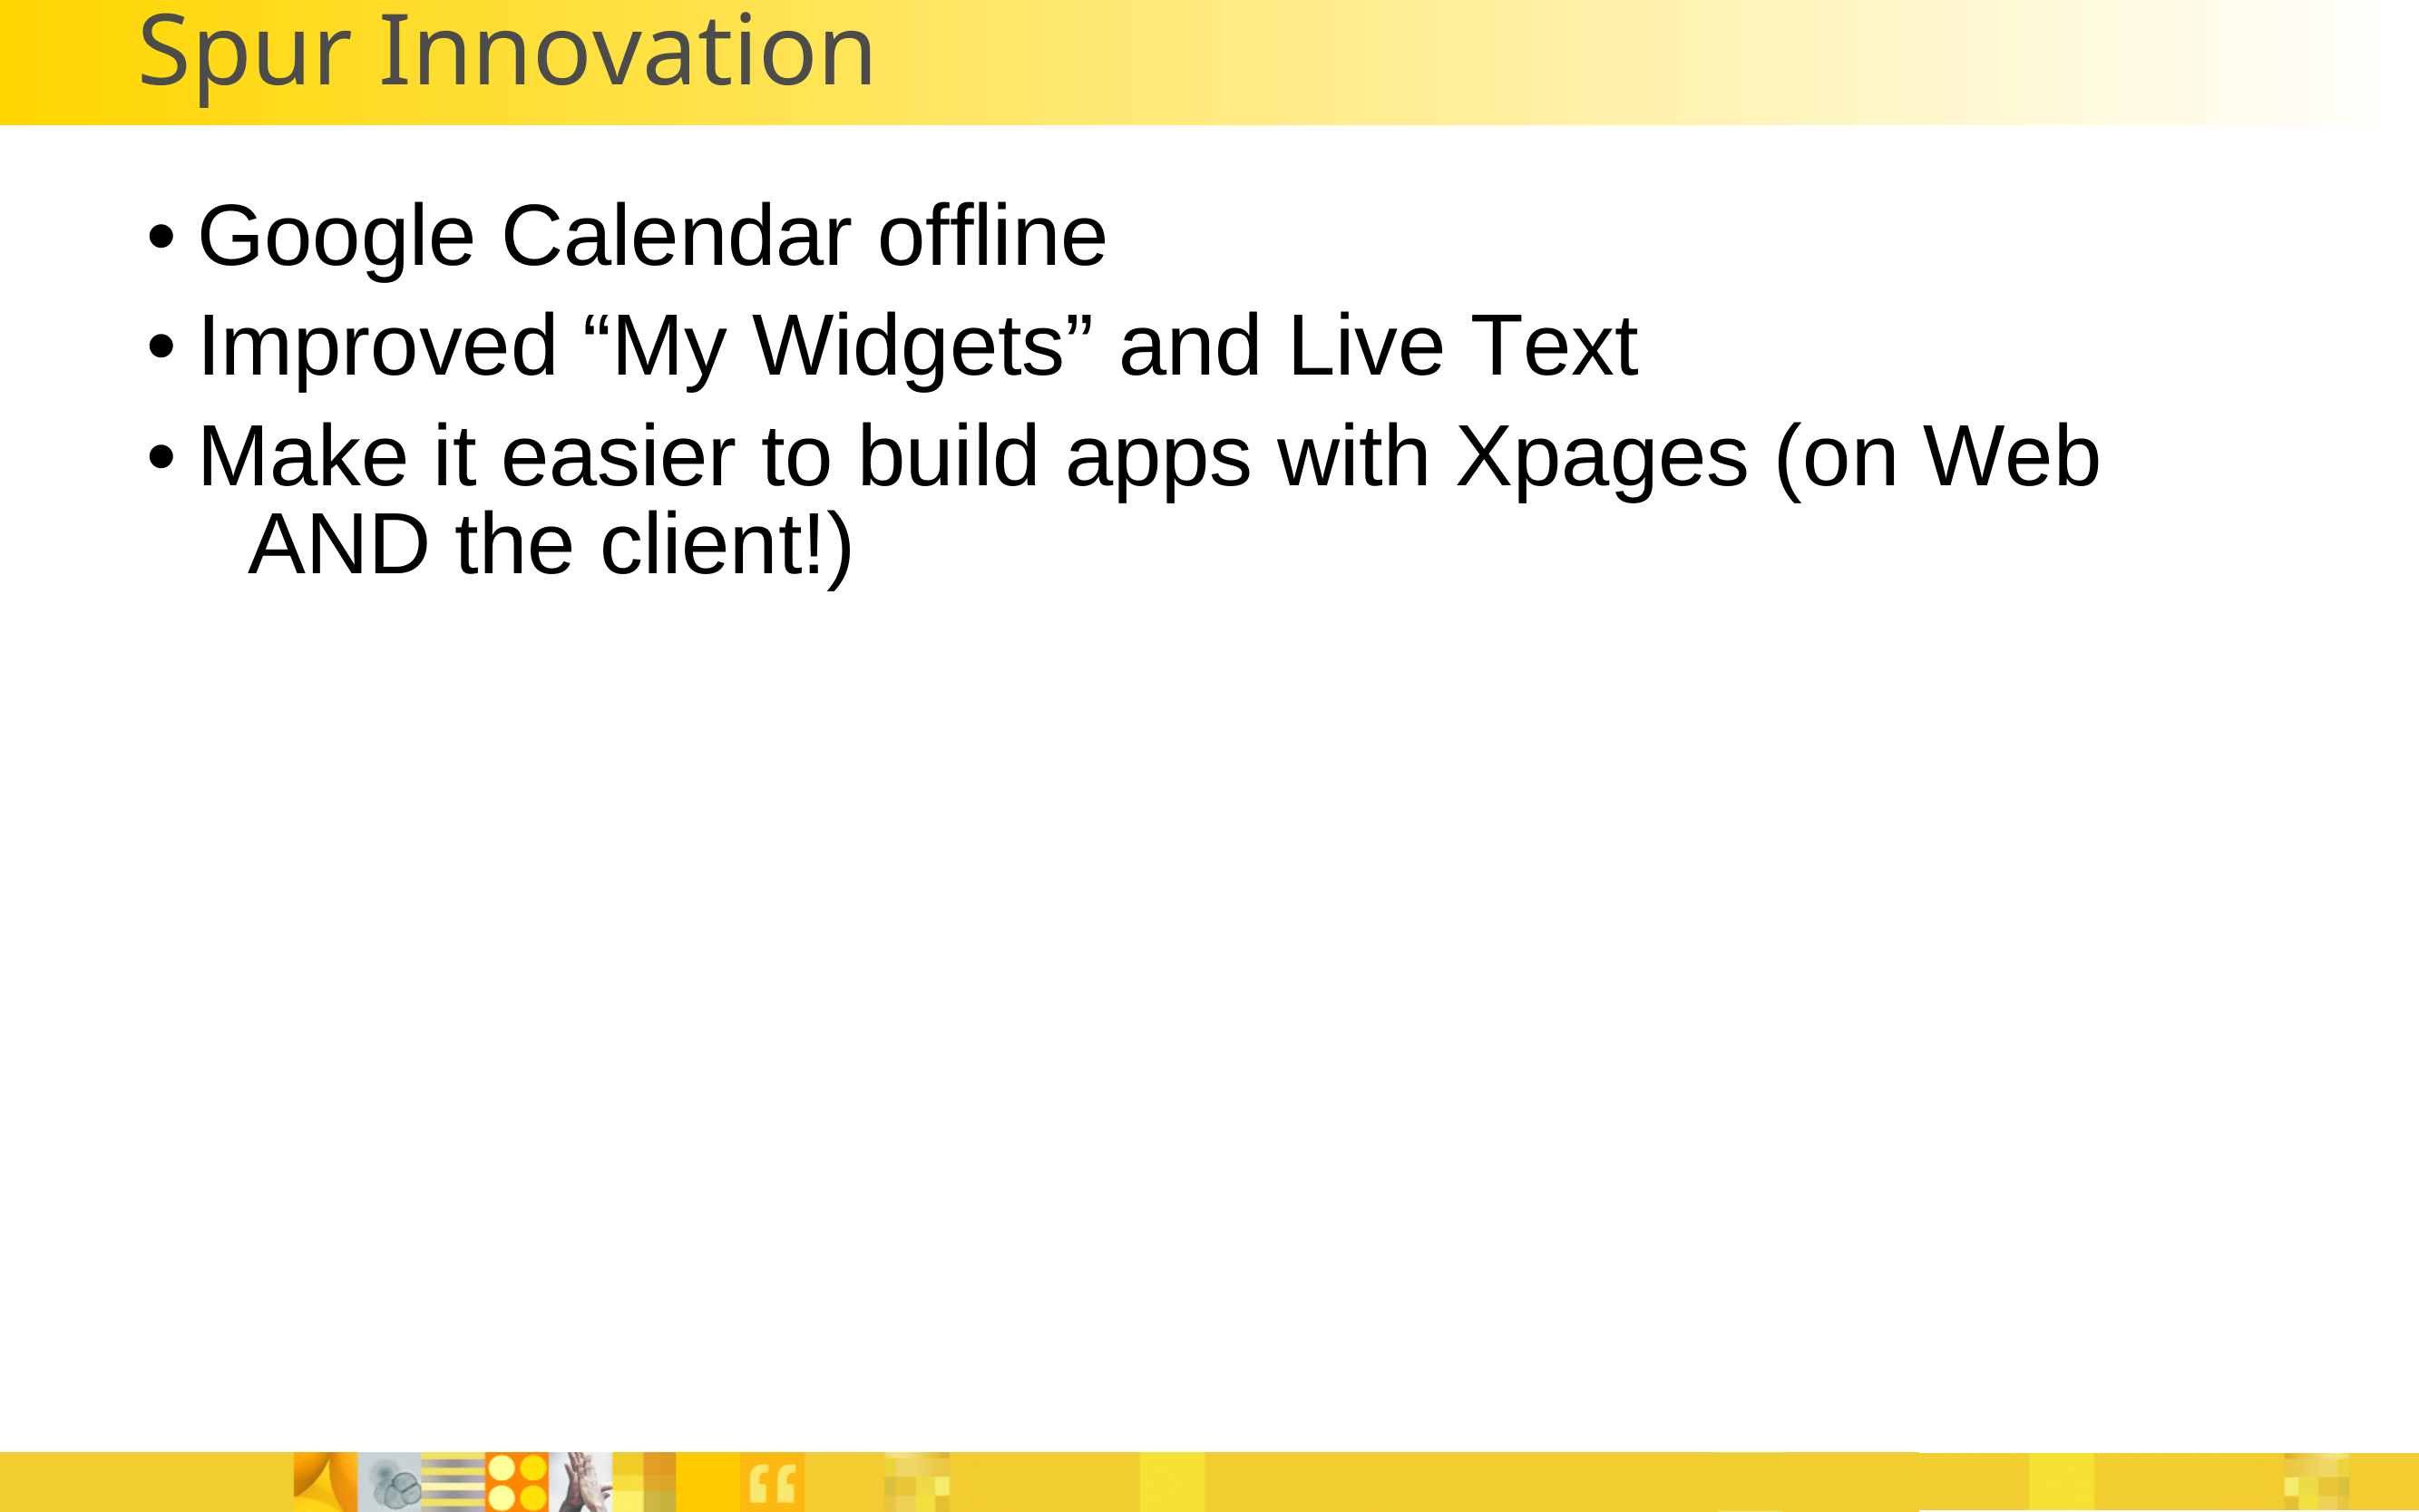

# Spur Innovation
Google Calendar offline
Improved “My Widgets” and Live Text
Make it easier to build apps with Xpages (on Web AND the client!)